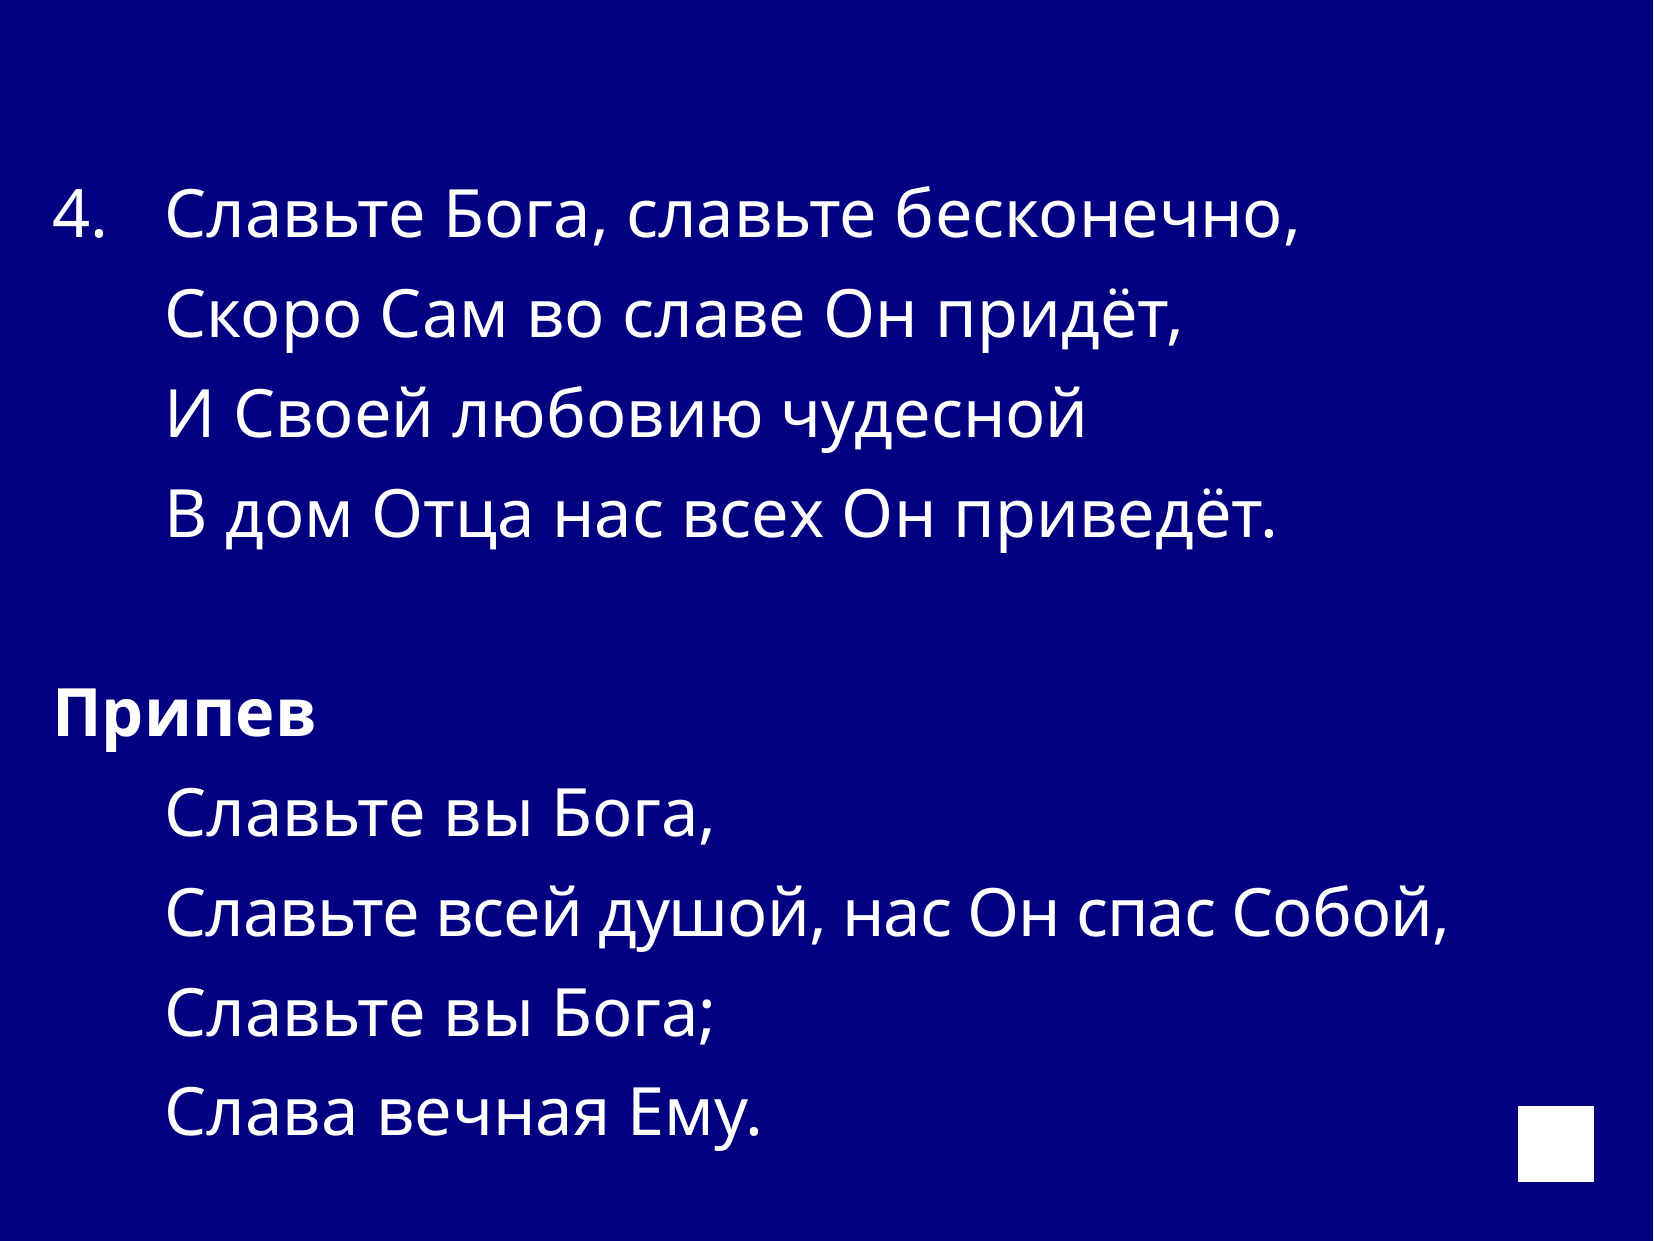

4.	Славьте Бога, славьте бесконечно,
	Скоро Сам во славе Он придёт,
	И Своей любовию чудесной
	В дом Отца нас всех Он приведёт.
Припев
	Славьте вы Бога,
	Славьте всей душой, нас Он спас Собой,
	Славьте вы Бога;
	Слава вечная Ему.